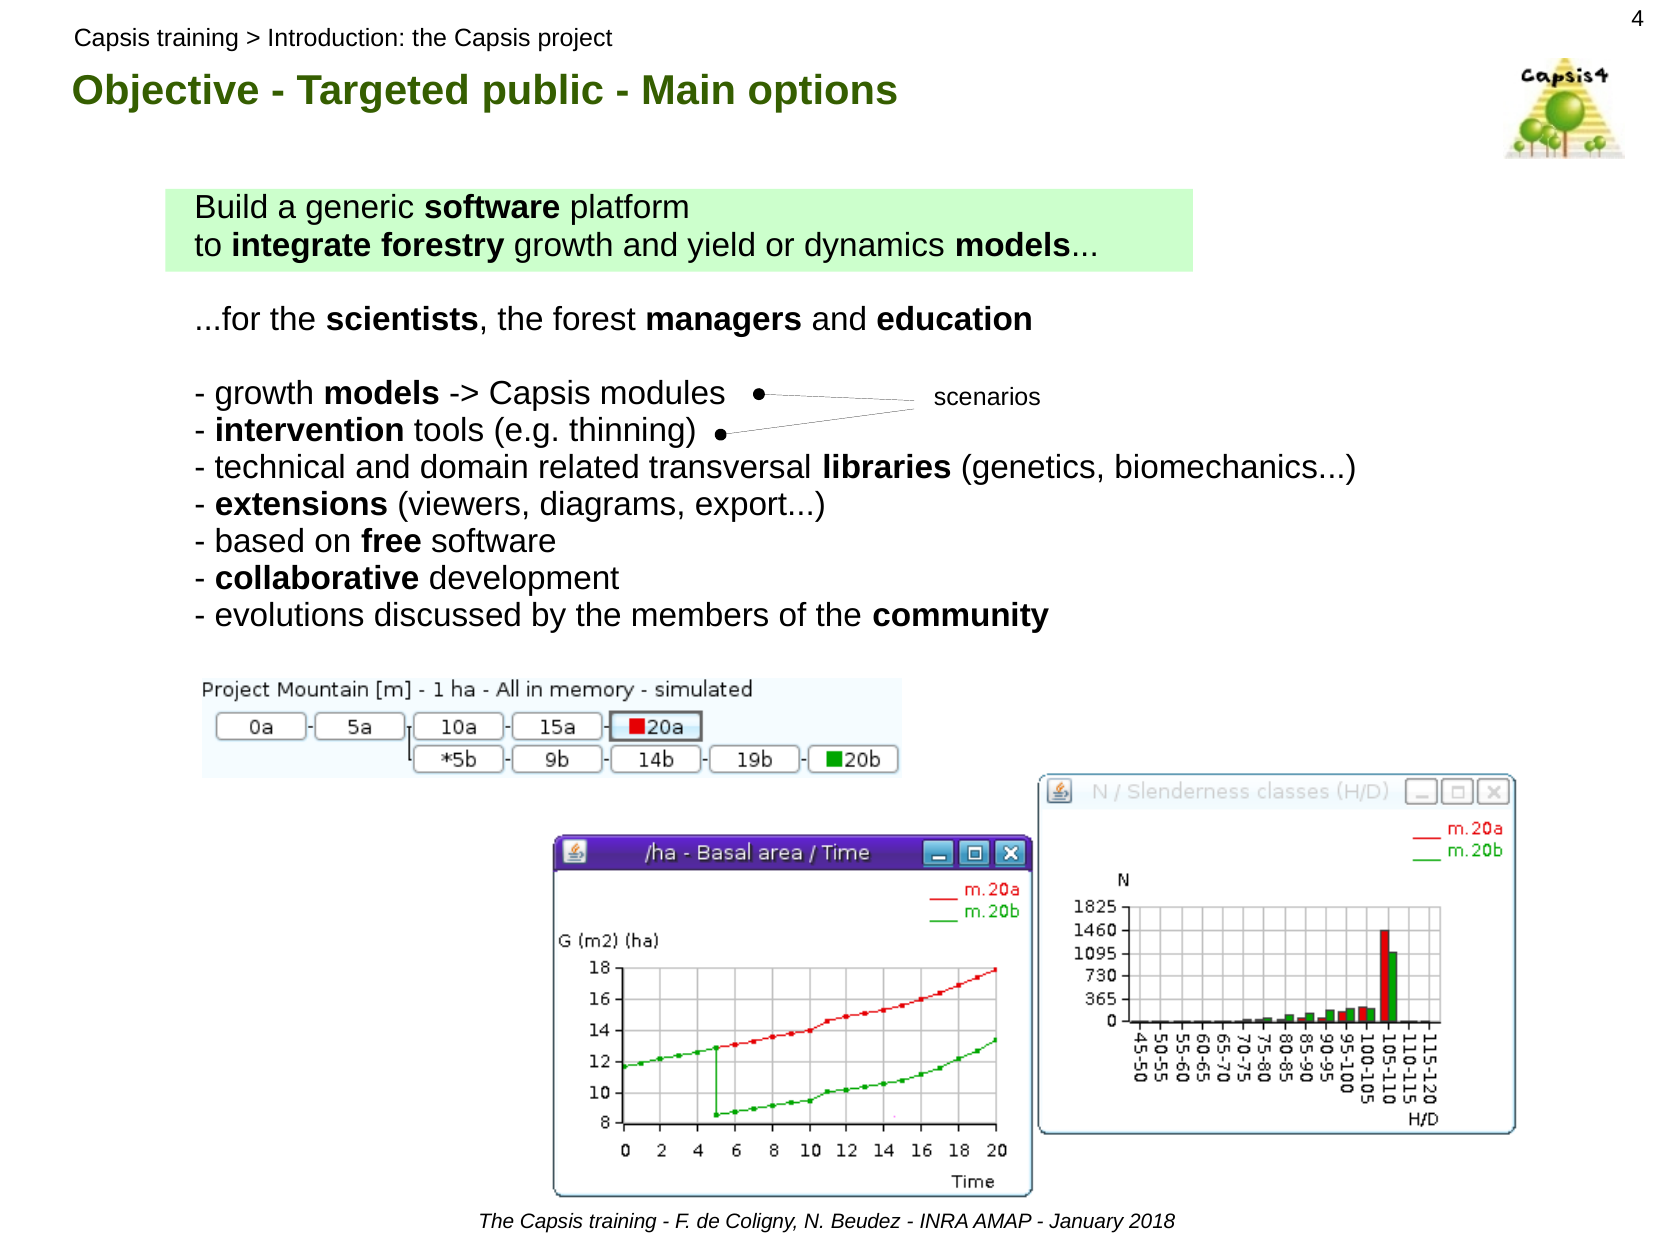

4
Capsis training > Introduction: the Capsis project
Objective - Targeted public - Main options
Build a generic software platform
to integrate forestry growth and yield or dynamics models...
...for the scientists, the forest managers and education
- growth models -> Capsis modules
- intervention tools (e.g. thinning)
- technical and domain related transversal libraries (genetics, biomechanics...)
- extensions (viewers, diagrams, export...)
- based on free software
- collaborative development
- evolutions discussed by the members of the community
scenarios
The Capsis training - F. de Coligny, N. Beudez - INRA AMAP - January 2018